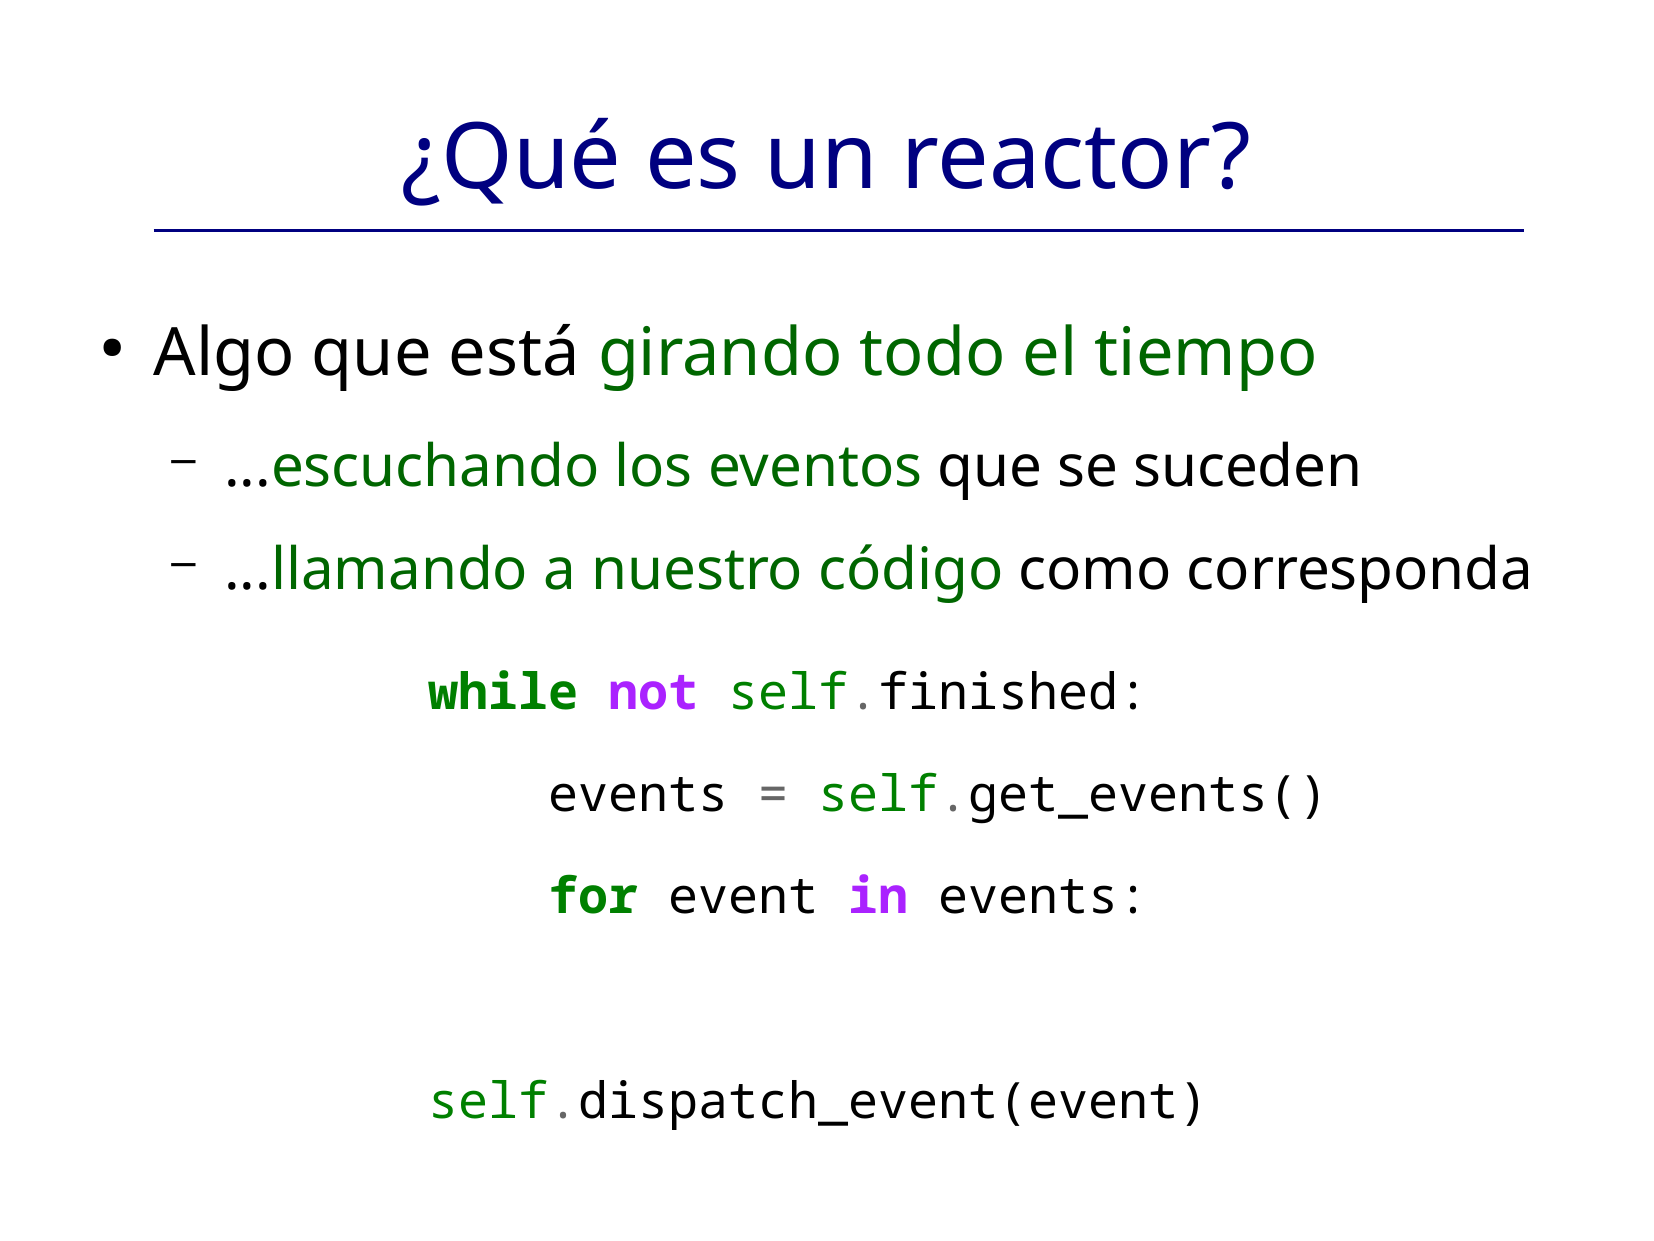

# ¿Qué es un reactor?
Algo que está girando todo el tiempo
...escuchando los eventos que se suceden
...llamando a nuestro código como corresponda
while not self.finished:
 events = self.get_events()
 for event in events:
 self.dispatch_event(event)
def callback():
 print("clicked")
some_gui.Button("Click me", callback)